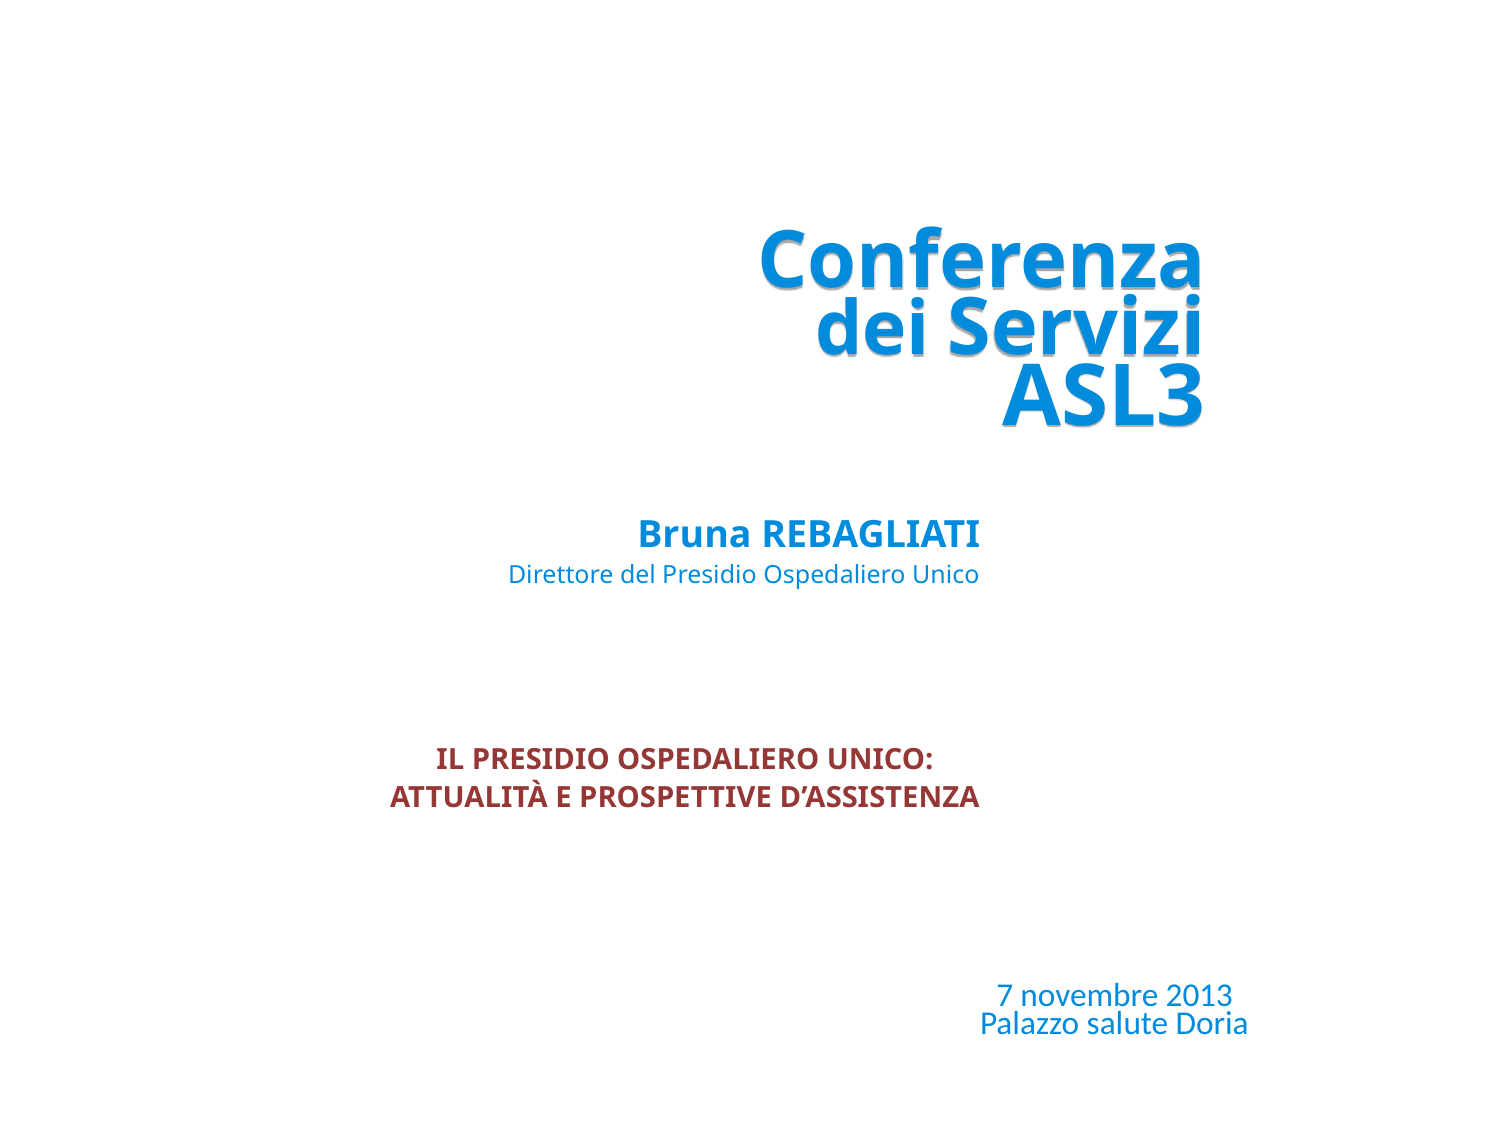

# Conferenza dei Servizi ASL3
Bruna REBAGLIATI
Direttore del Presidio Ospedaliero Unico
IL PRESIDIO OSPEDALIERO UNICO:
ATTUALITÀ E PROSPETTIVE D’ASSISTENZA
7 novembre 2013
Palazzo salute Doria